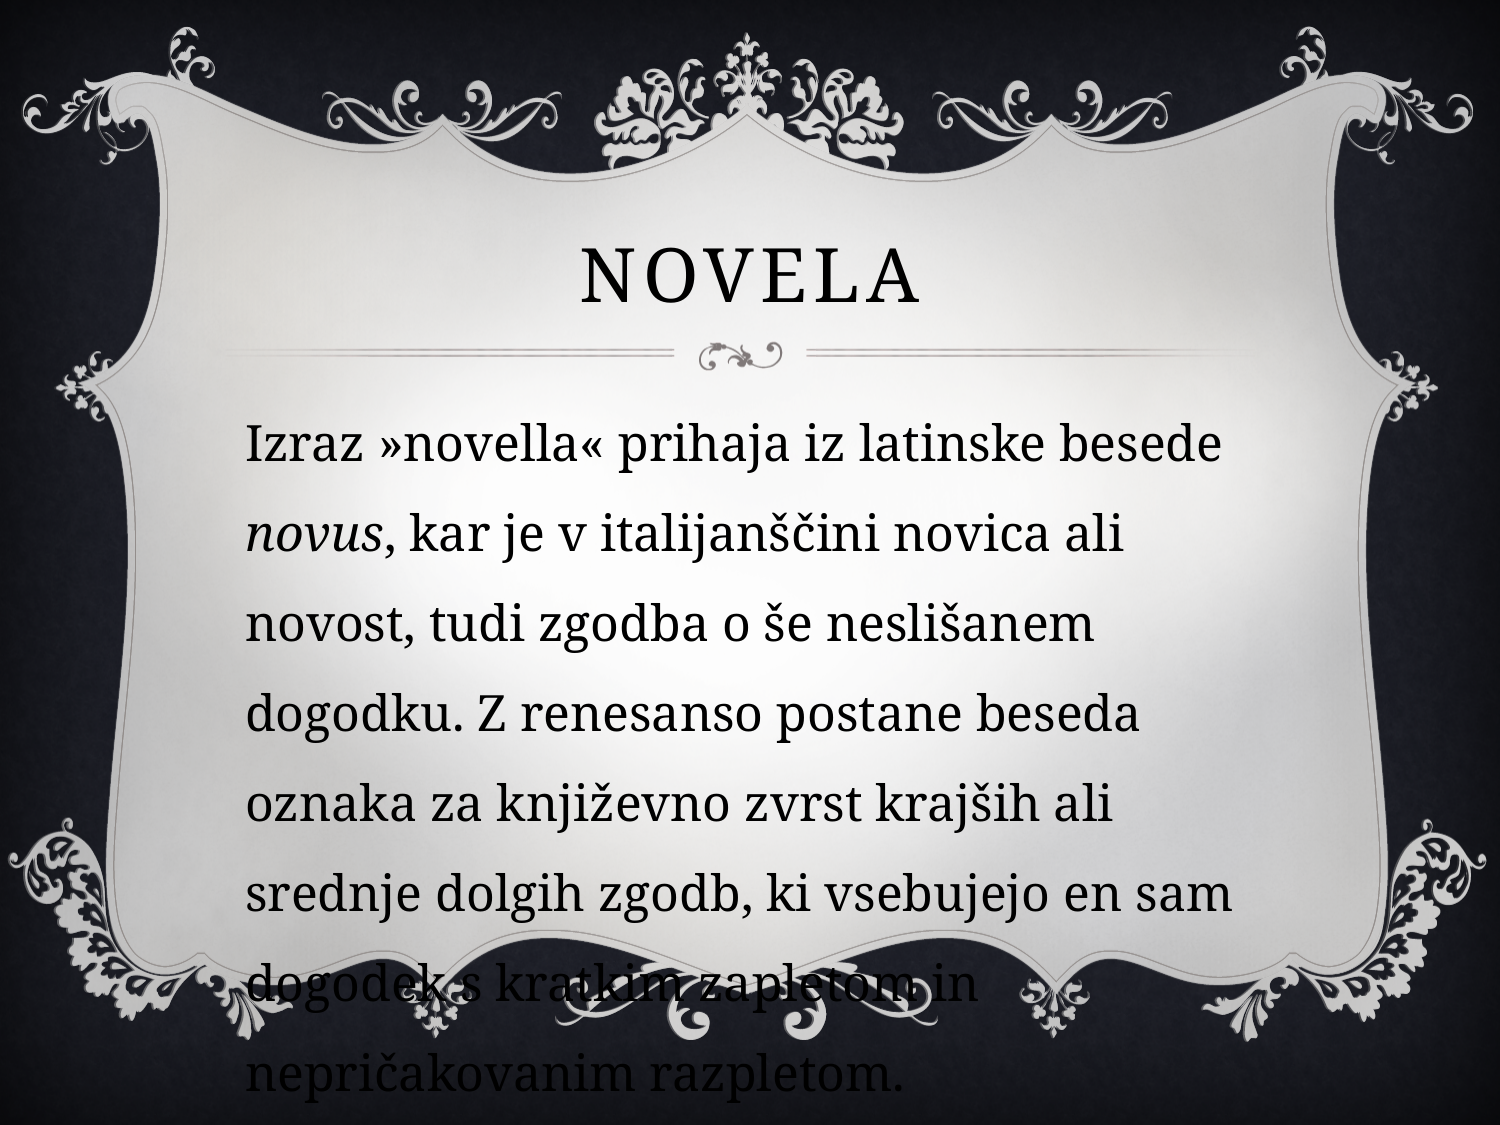

# NOVELA
Izraz »novella« prihaja iz latinske besede novus, kar je v italijanščini novica ali novost, tudi zgodba o še neslišanem dogodku. Z renesanso postane beseda oznaka za književno zvrst krajših ali srednje dolgih zgodb, ki vsebujejo en sam dogodek s kratkim zapletom in nepričakovanim razpletom.